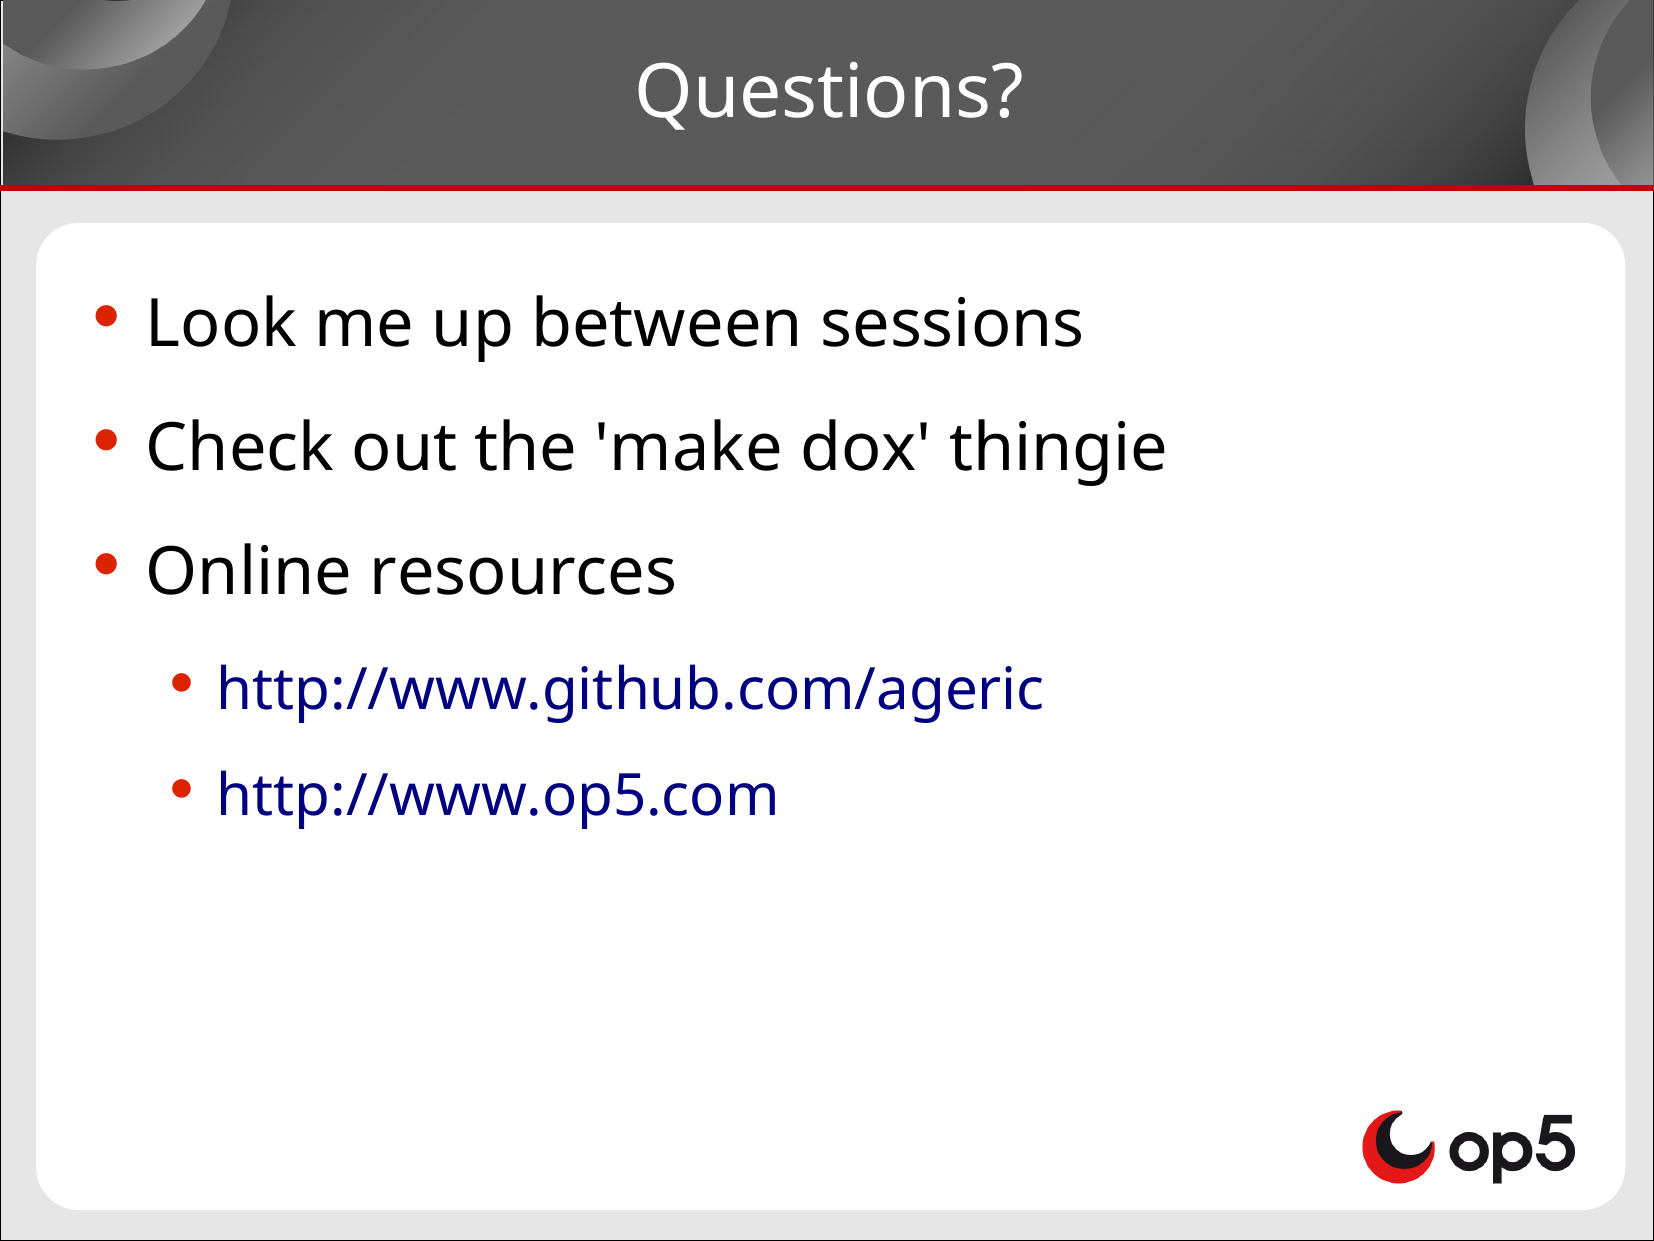

# Questions?
Look me up between sessions
Check out the 'make dox' thingie
Online resources
http://www.github.com/ageric
http://www.op5.com